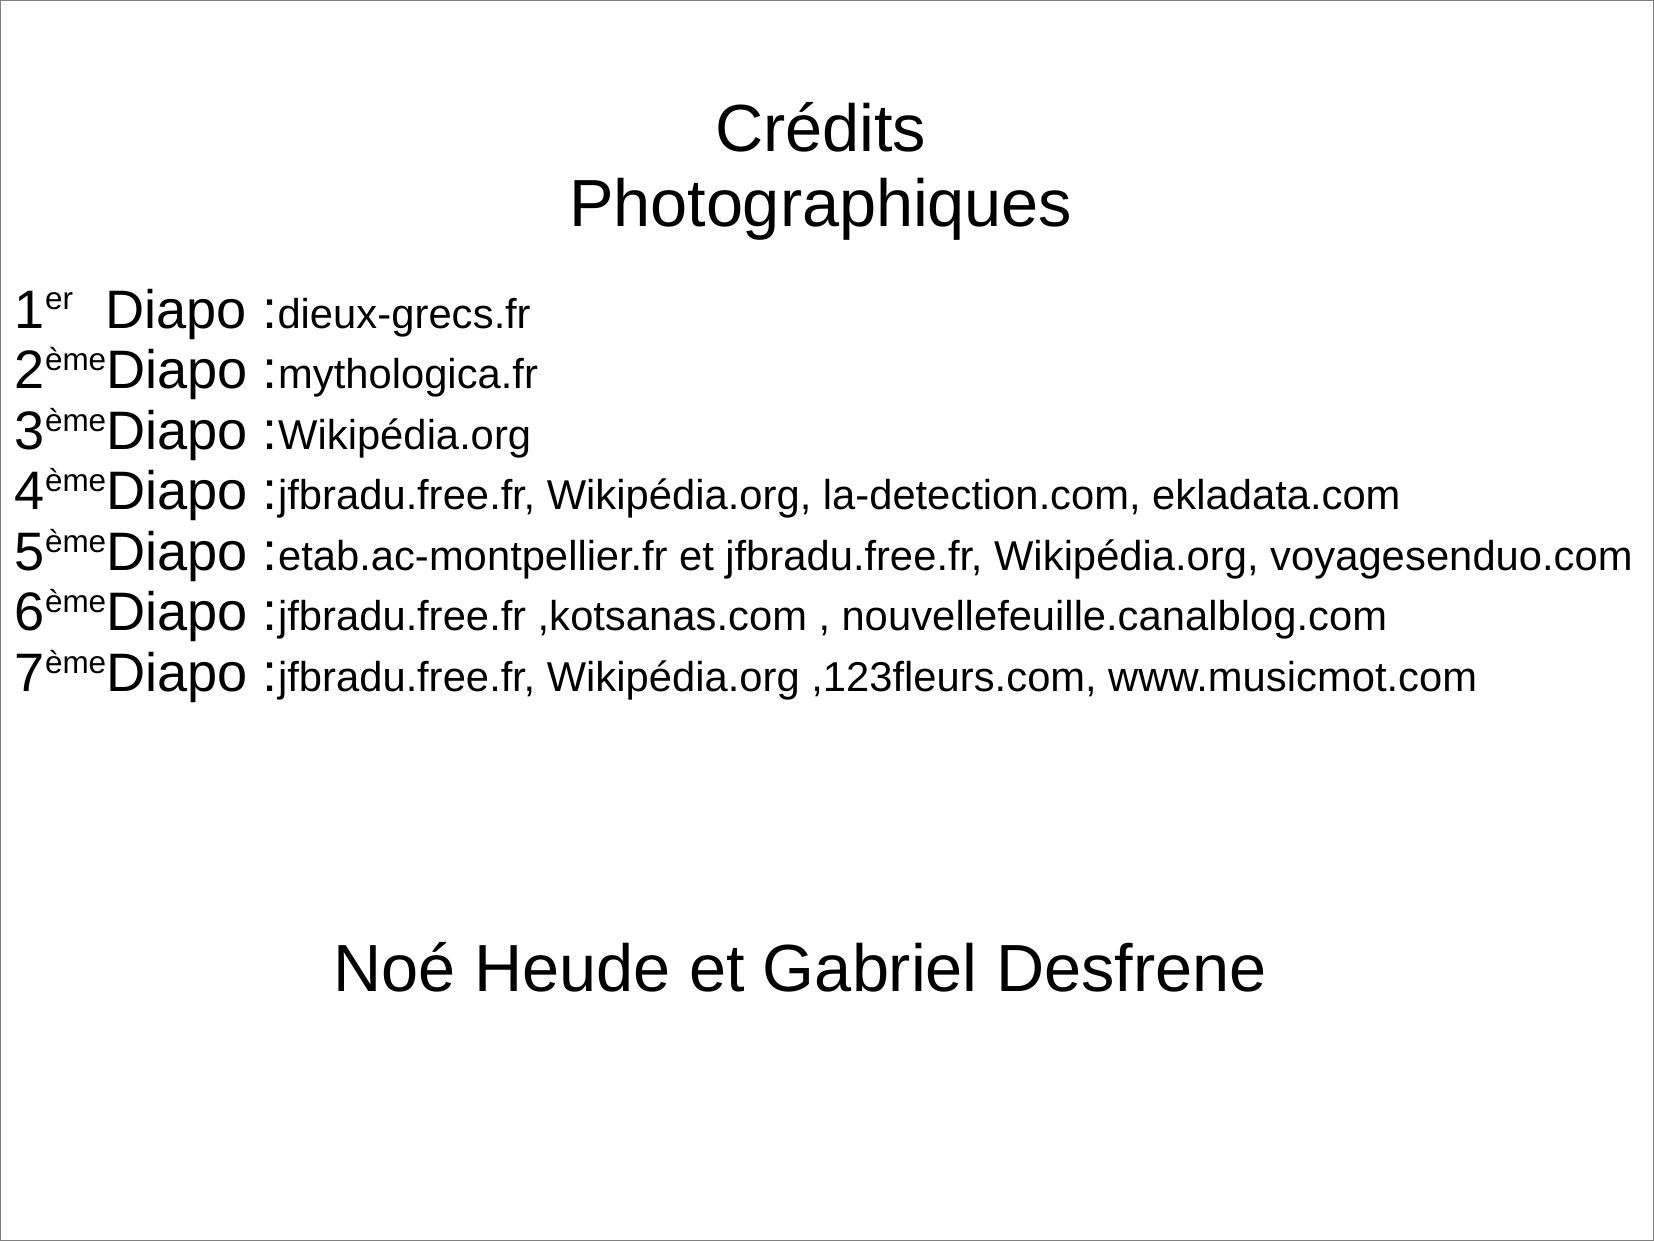

Crédits Photographiques
1er Diapo :dieux-grecs.fr
2èmeDiapo :mythologica.fr
3èmeDiapo :Wikipédia.org
4èmeDiapo :jfbradu.free.fr, Wikipédia.org, la-detection.com, ekladata.com
5èmeDiapo :etab.ac-montpellier.fr et jfbradu.free.fr, Wikipédia.org, voyagesenduo.com
6èmeDiapo :jfbradu.free.fr ,kotsanas.com , nouvellefeuille.canalblog.com
7èmeDiapo :jfbradu.free.fr, Wikipédia.org ,123fleurs.com, www.musicmot.com
Noé Heude et Gabriel Desfrene